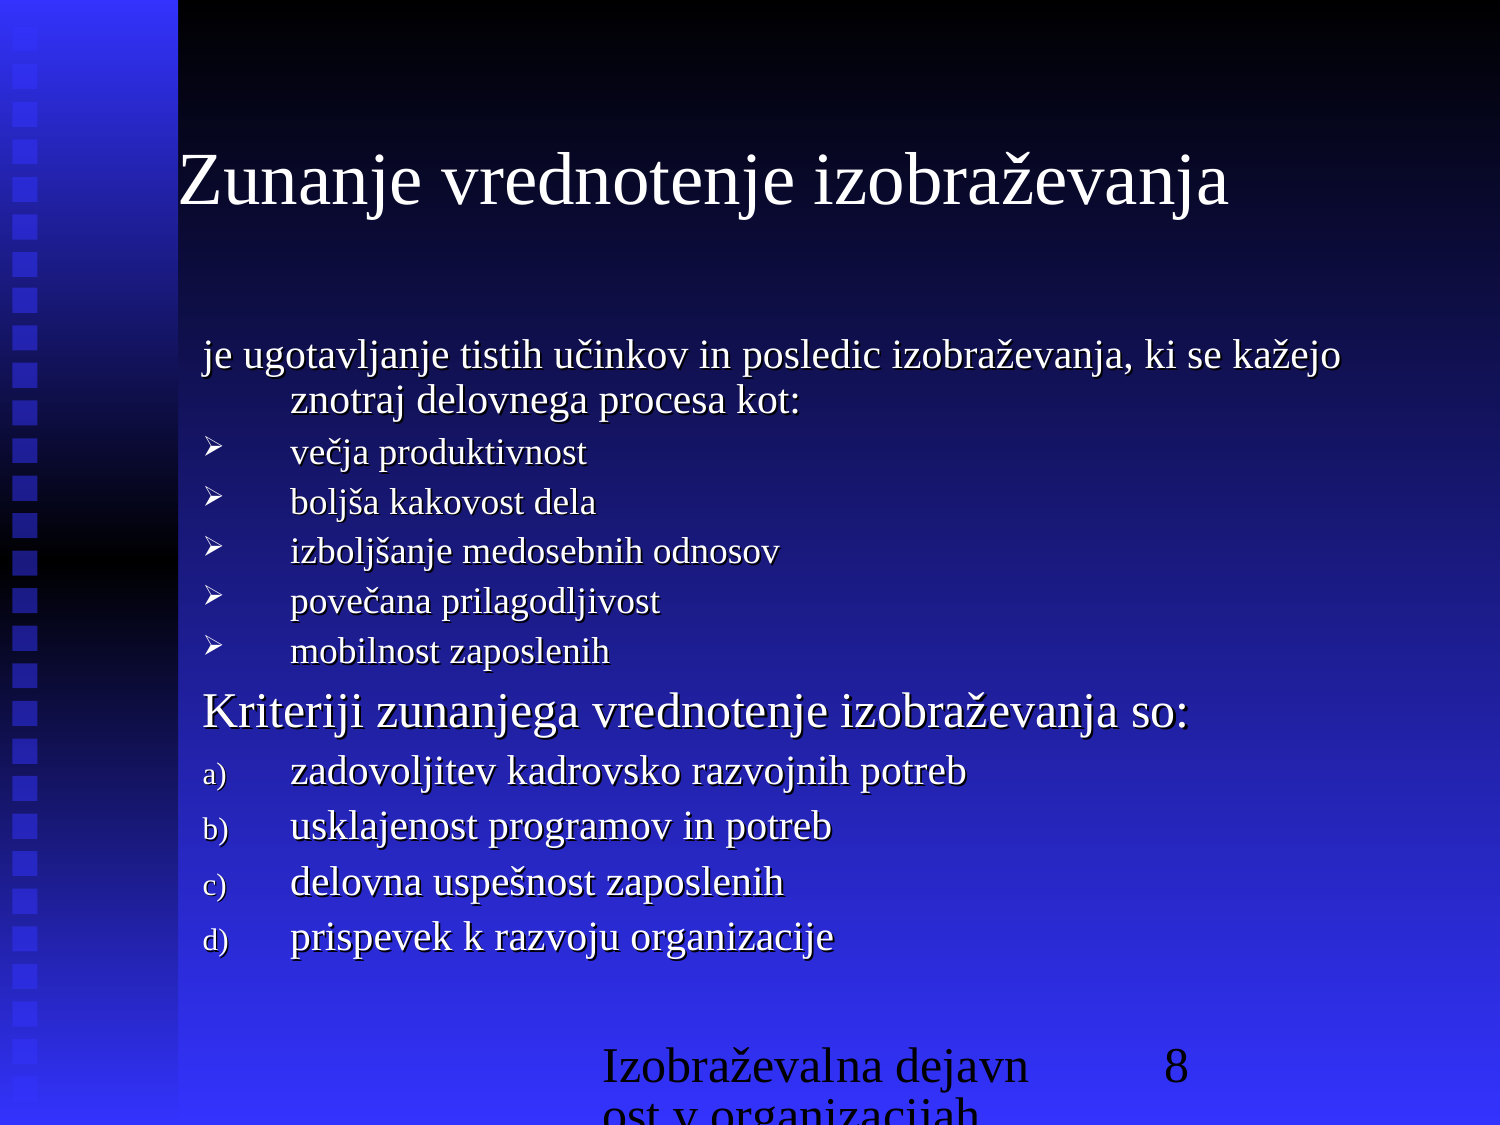

# Zunanje vrednotenje izobraževanja
je ugotavljanje tistih učinkov in posledic izobraževanja, ki se kažejo znotraj delovnega procesa kot:
večja produktivnost
boljša kakovost dela
izboljšanje medosebnih odnosov
povečana prilagodljivost
mobilnost zaposlenih
Kriteriji zunanjega vrednotenje izobraževanja so:
zadovoljitev kadrovsko razvojnih potreb
usklajenost programov in potreb
delovna uspešnost zaposlenih
prispevek k razvoju organizacije
Izobraževalna dejavnost v organizacijah
8